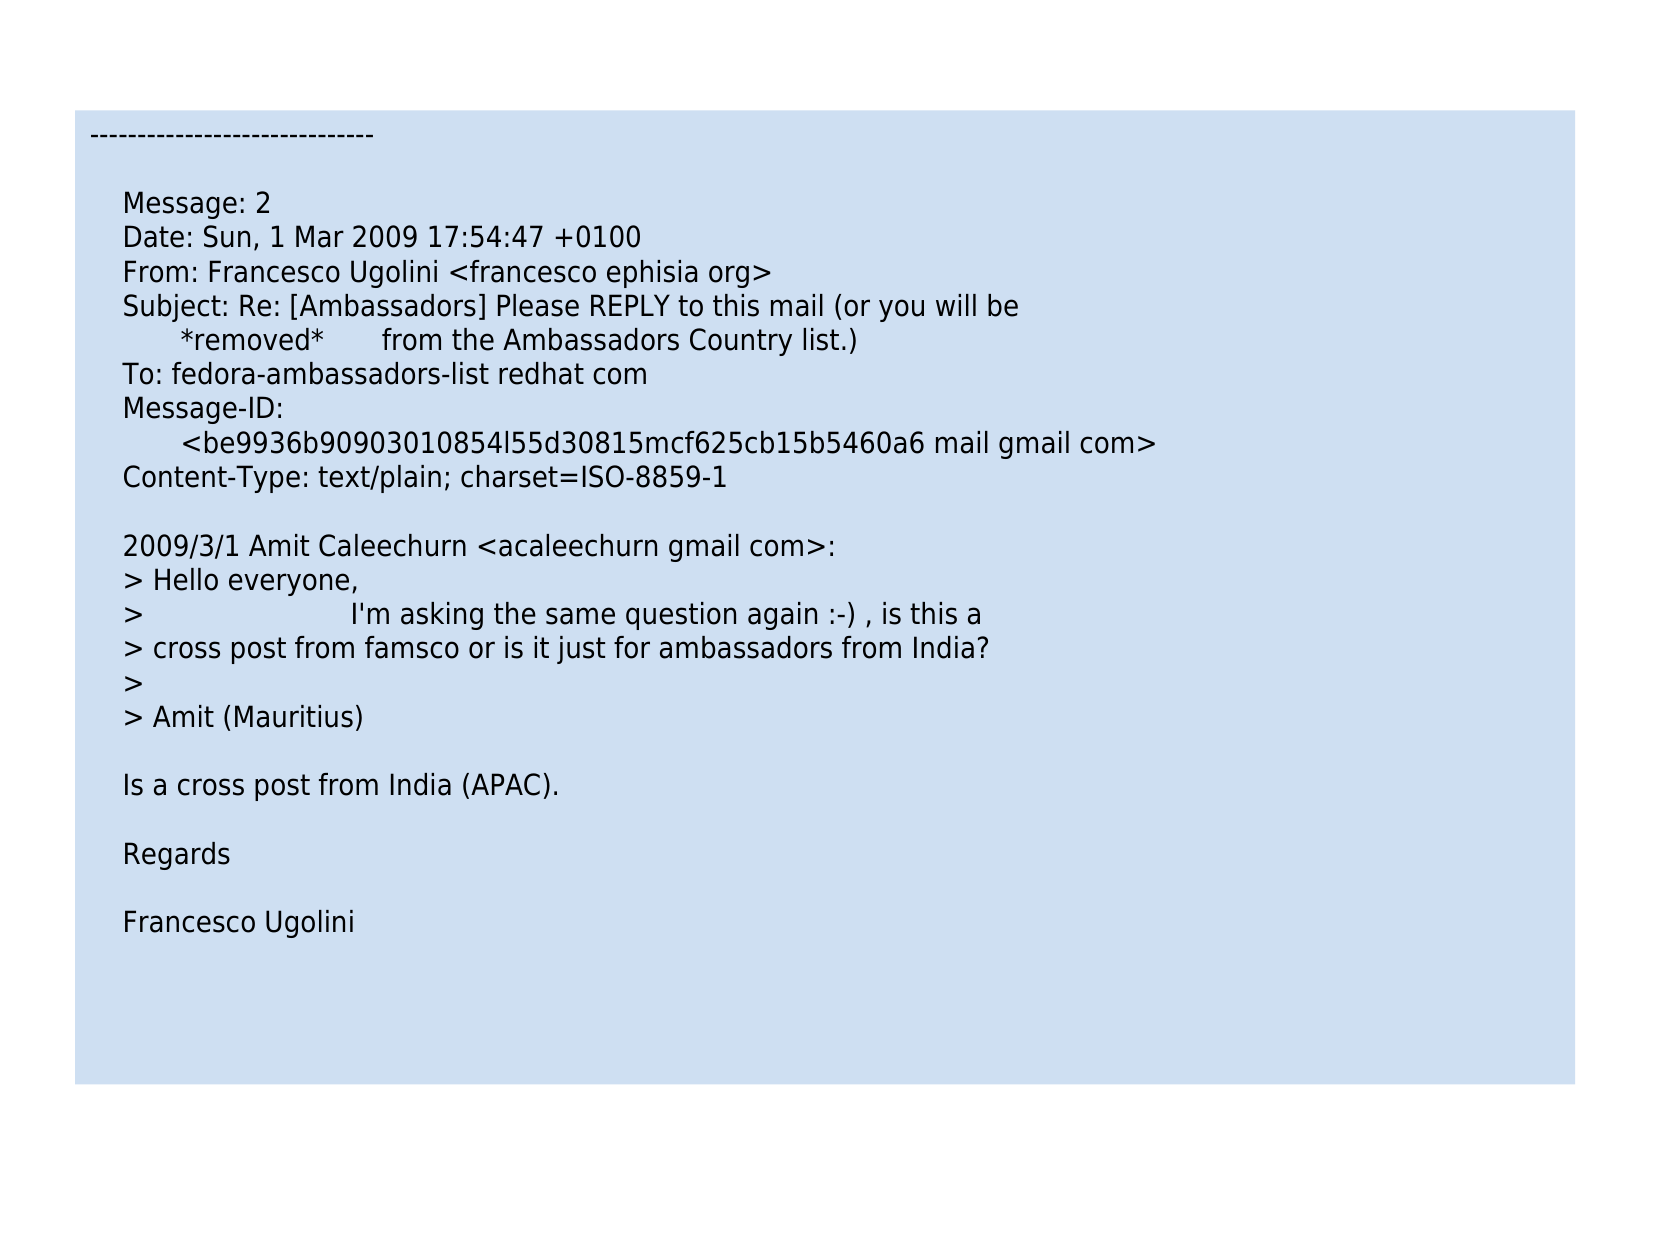

------------------------------
 Message: 2
 Date: Sun, 1 Mar 2009 17:54:47 +0100
 From: Francesco Ugolini <francesco ephisia org>
 Subject: Re: [Ambassadors] Please REPLY to this mail (or you will be
 *removed* from the Ambassadors Country list.)
 To: fedora-ambassadors-list redhat com
 Message-ID:
 <be9936b90903010854l55d30815mcf625cb15b5460a6 mail gmail com>
 Content-Type: text/plain; charset=ISO-8859-1
 2009/3/1 Amit Caleechurn <acaleechurn gmail com>:
 > Hello everyone,
 > I'm asking the same question again :-) , is this a
 > cross post from famsco or is it just for ambassadors from India?
 >
 > Amit (Mauritius)
 Is a cross post from India (APAC).
 Regards
 Francesco Ugolini